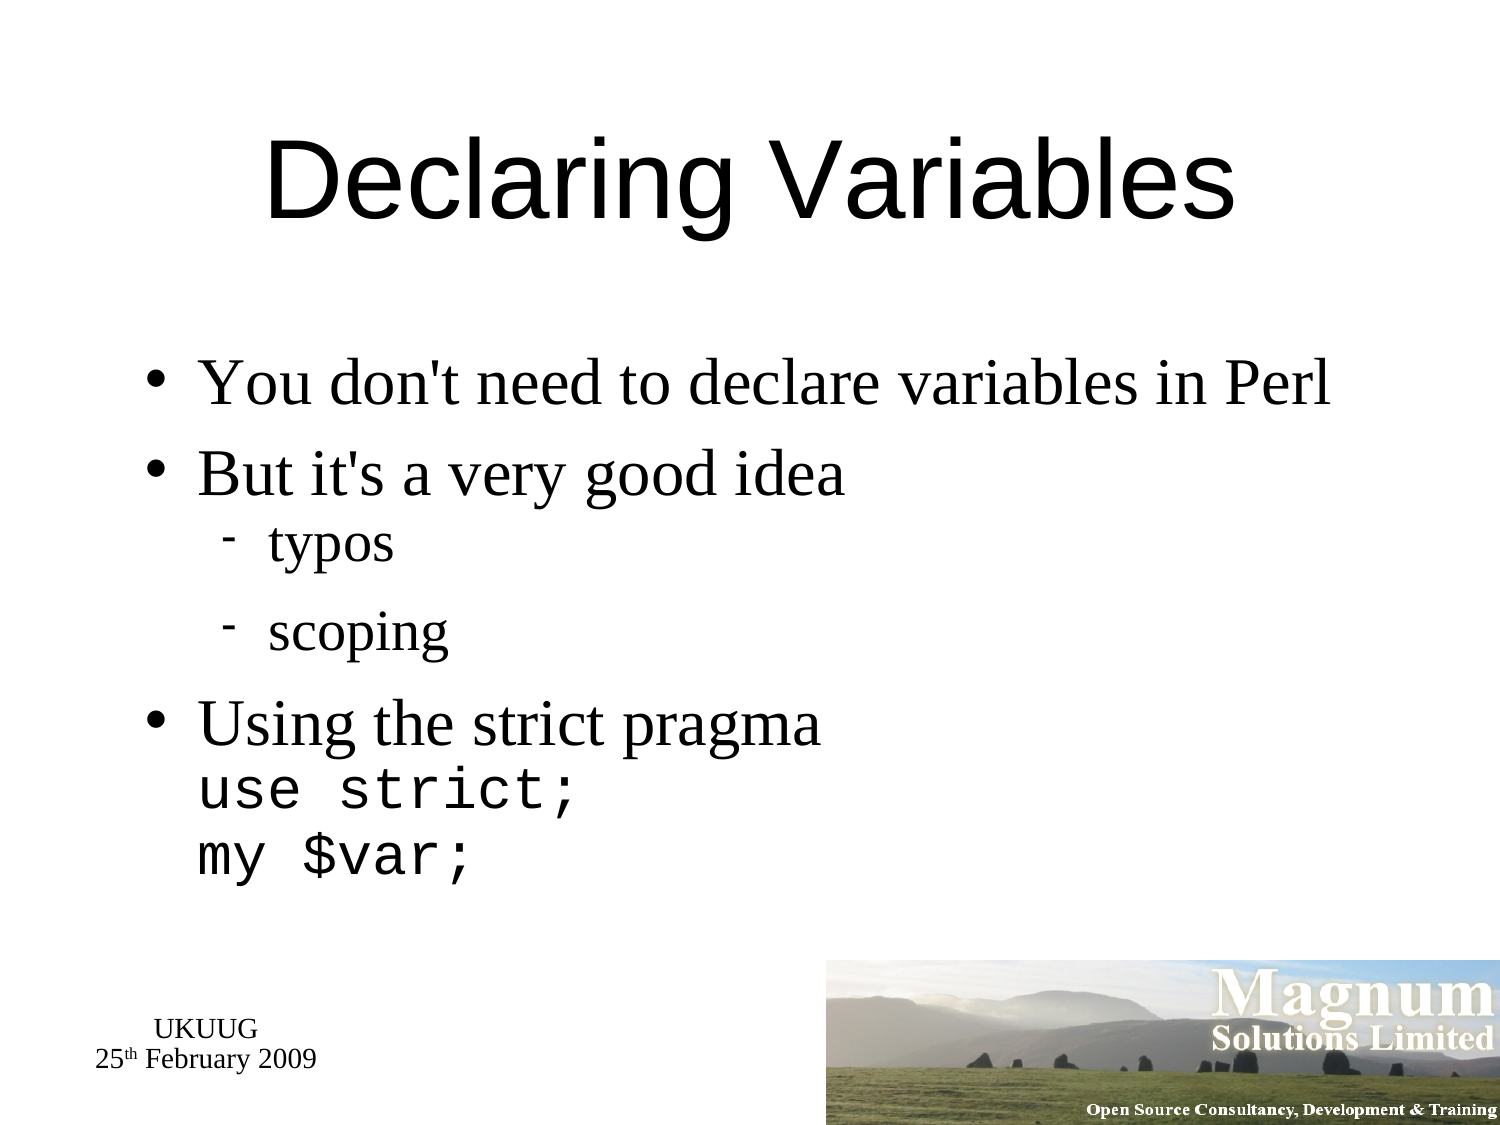

# Declaring Variables
You don't need to declare variables in Perl
But it's a very good idea
typos
scoping
Using the strict pragma
use strict;
my $var;
22